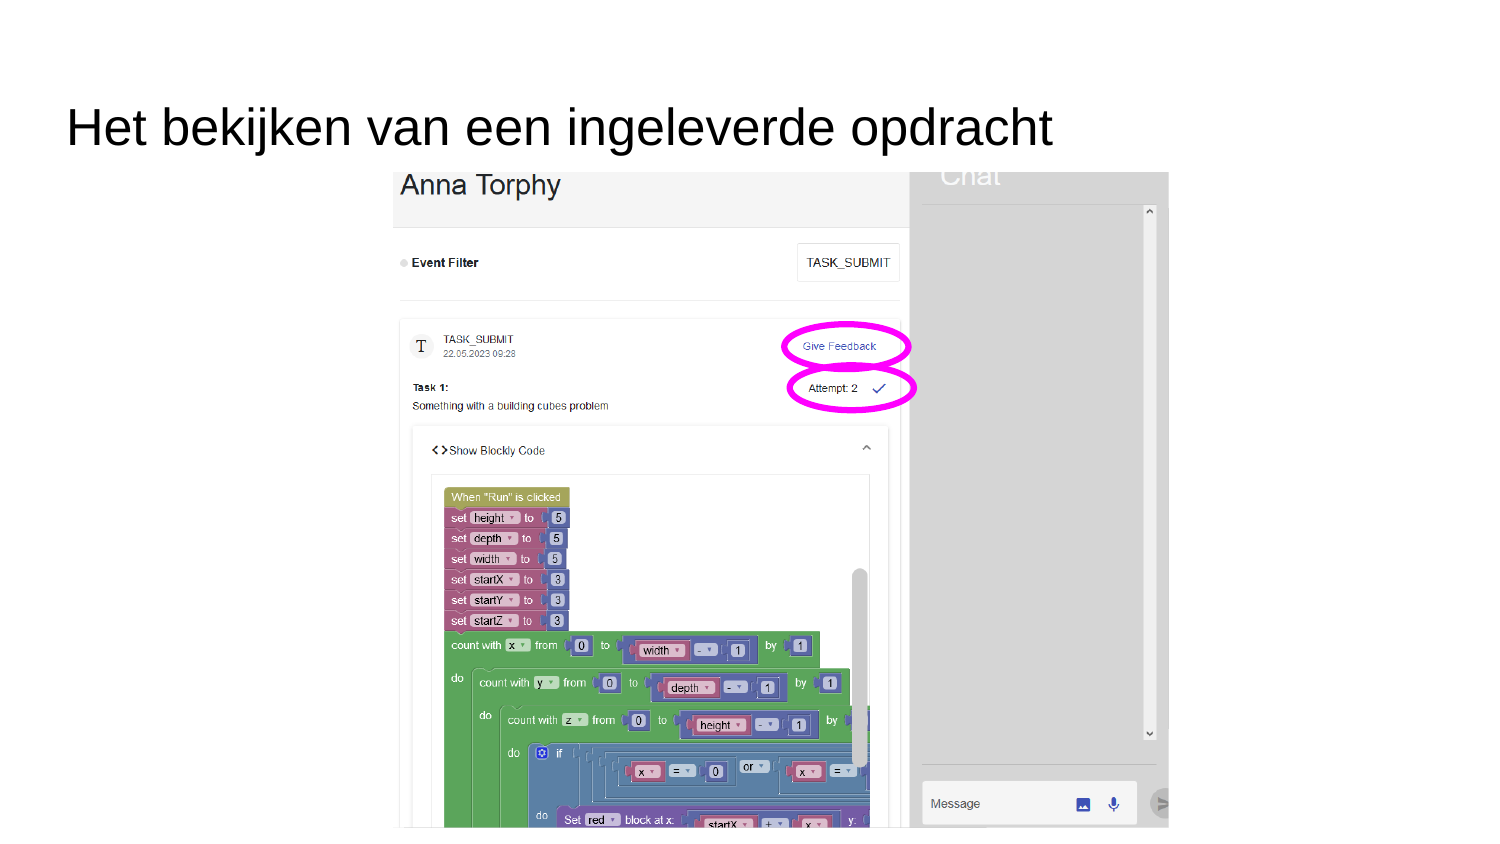

# Het bekijken van een ingeleverde opdracht